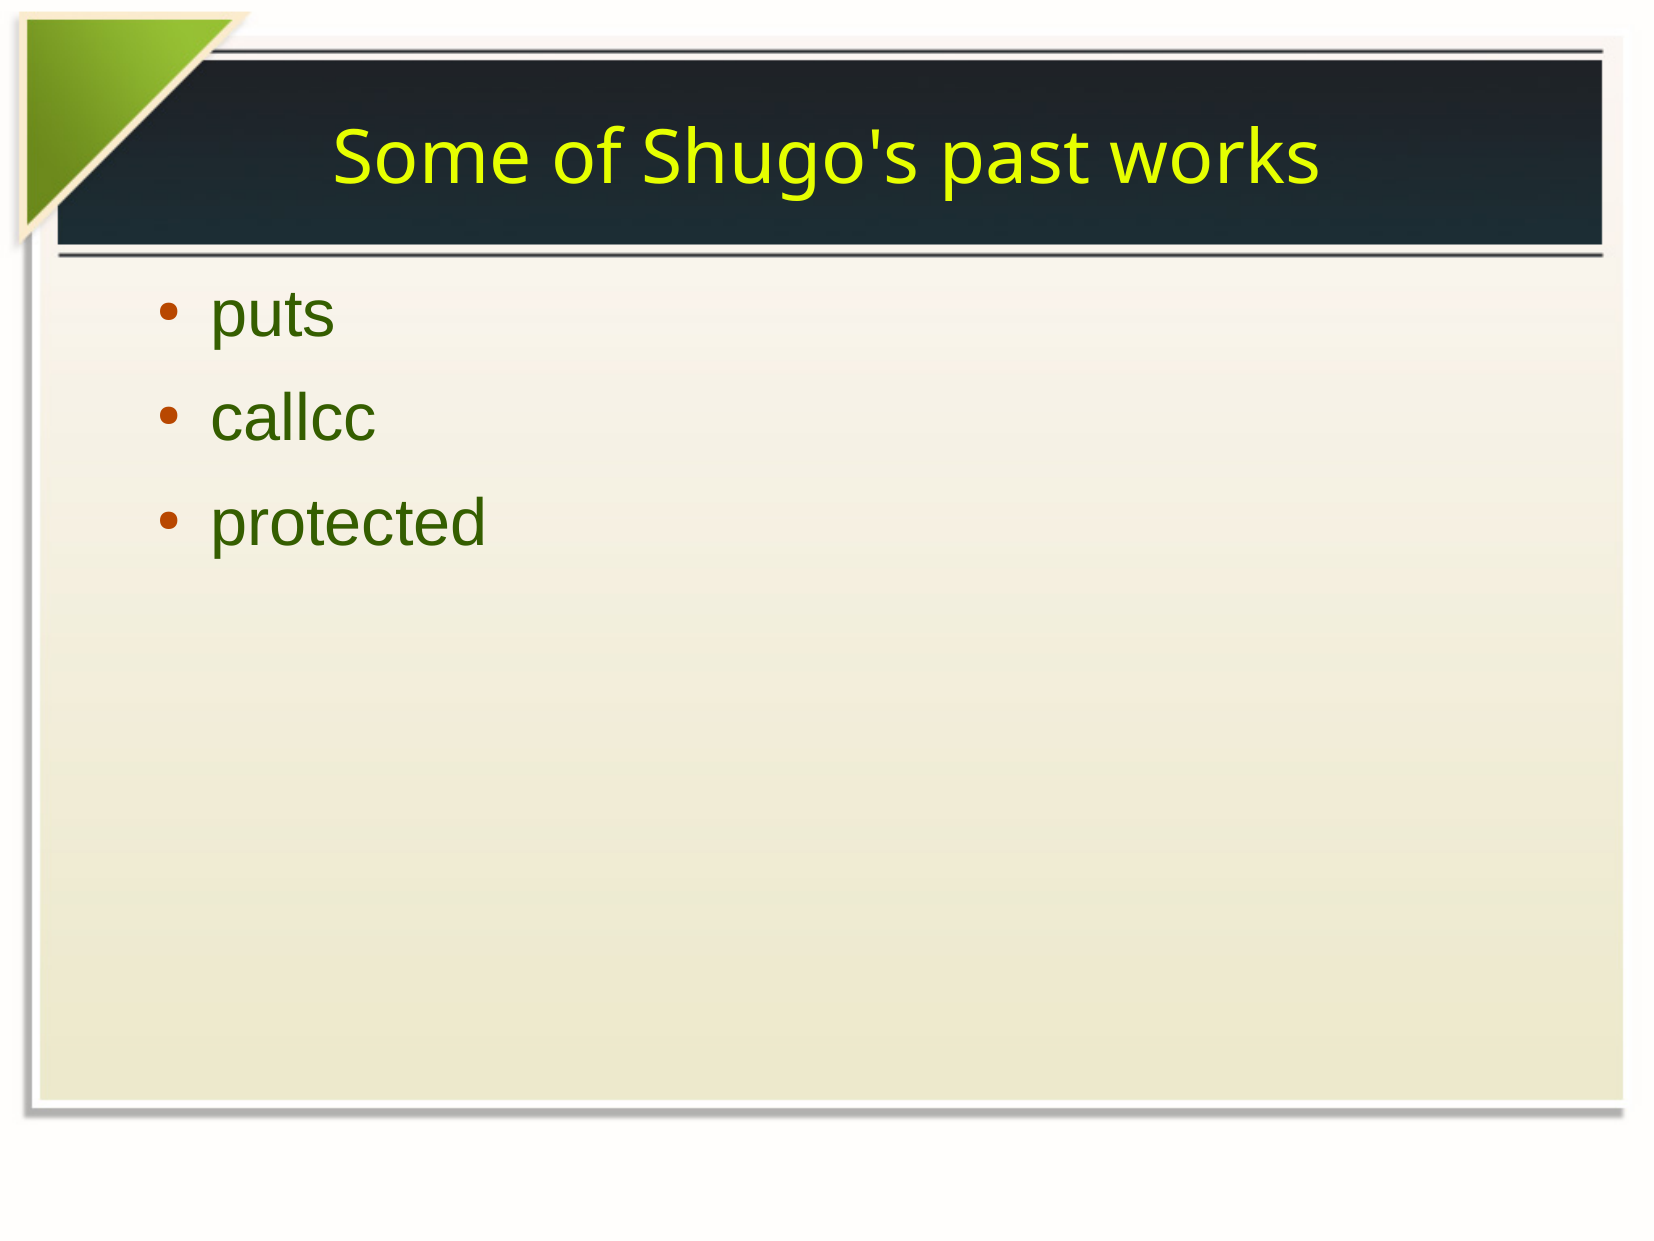

# Some of Shugo's past works
puts
callcc
protected